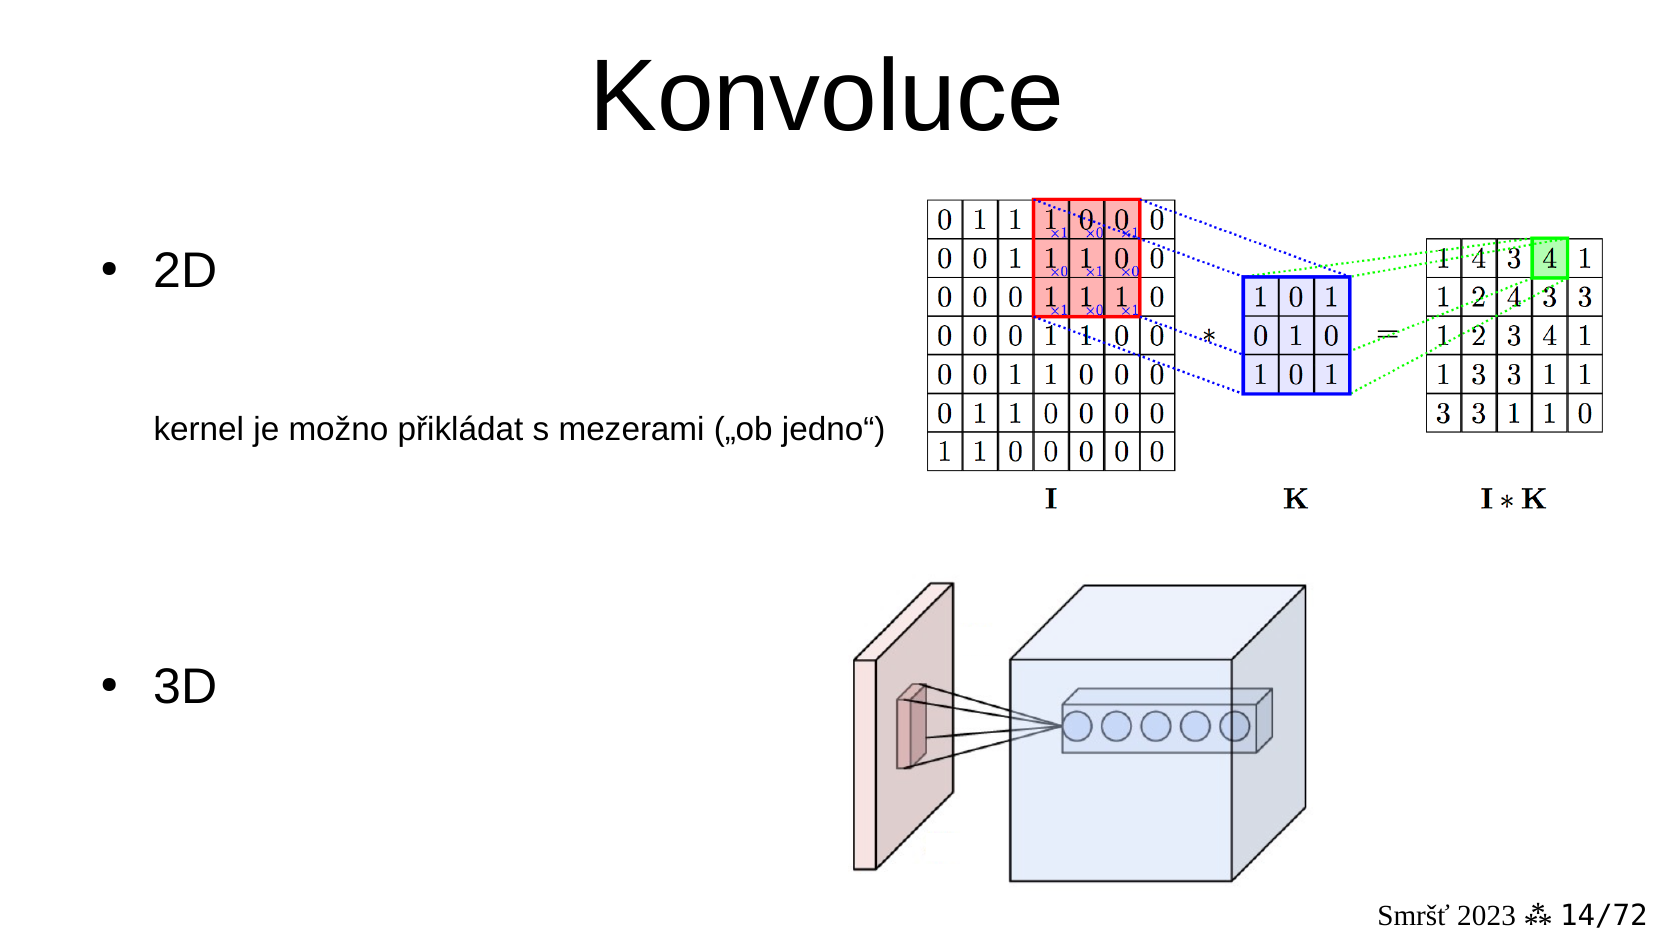

# Konvoluce
2D
kernel je možno přikládat s mezerami („ob jedno“)
3D
14